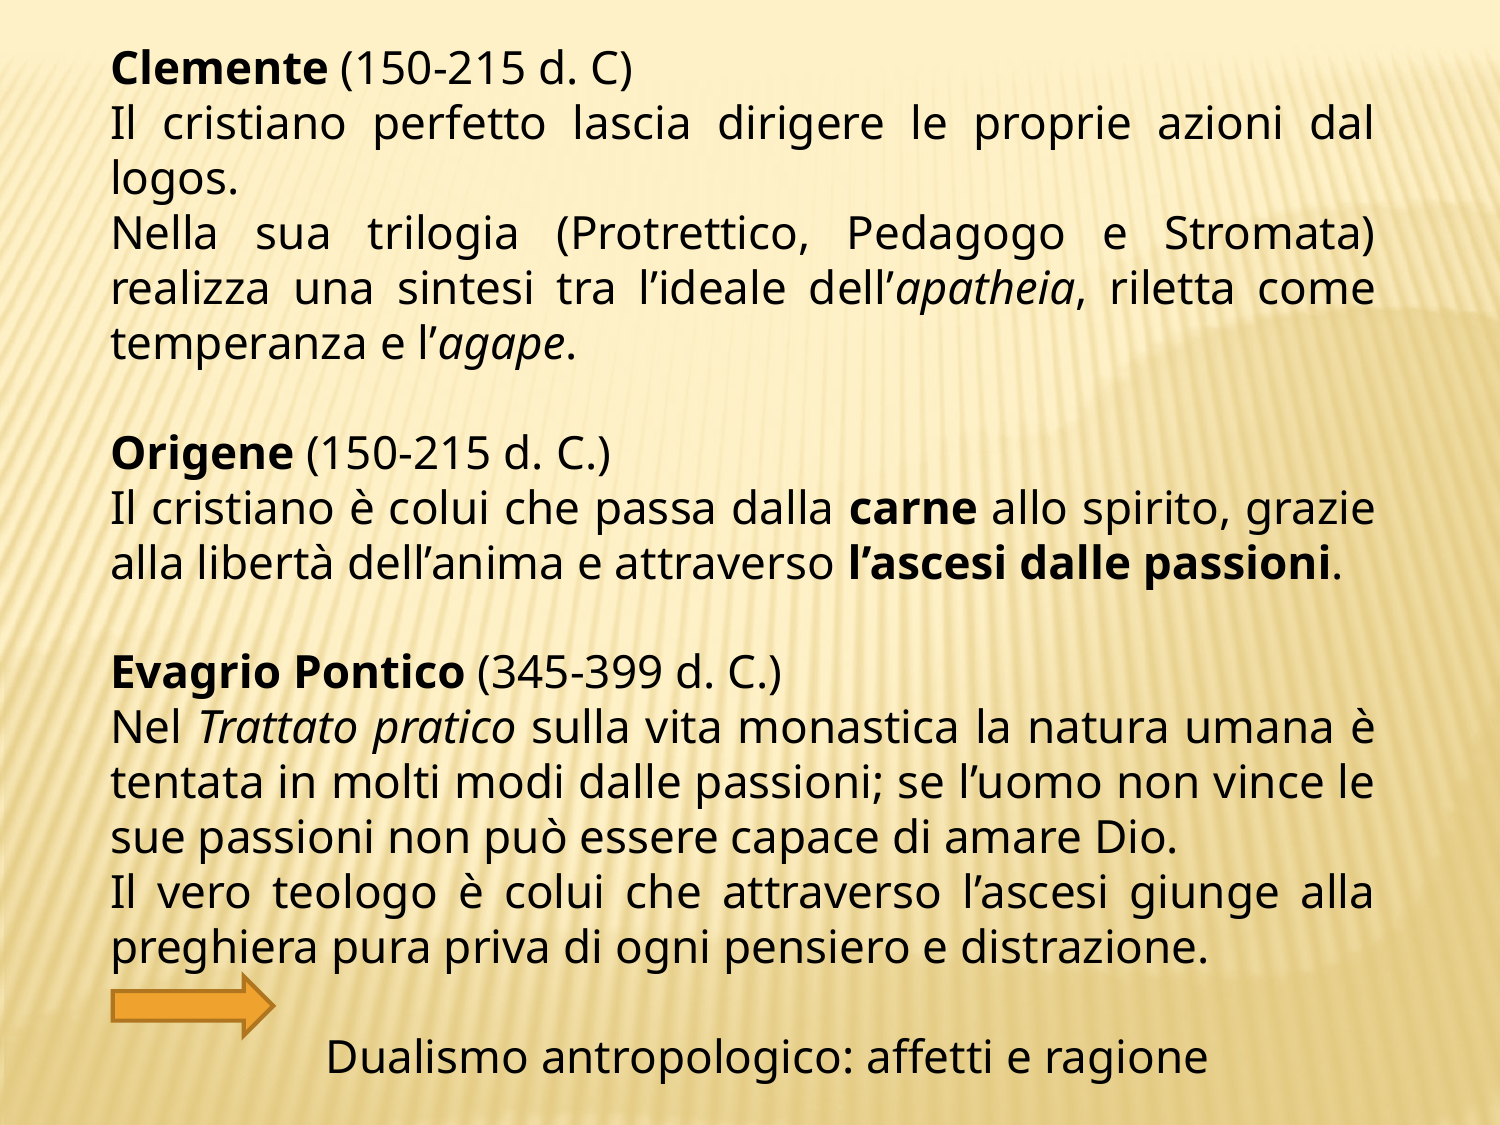

Clemente (150-215 d. C)
Il cristiano perfetto lascia dirigere le proprie azioni dal logos.
Nella sua trilogia (Protrettico, Pedagogo e Stromata) realizza una sintesi tra l’ideale dell’apatheia, riletta come temperanza e l’agape.
Origene (150-215 d. C.)
Il cristiano è colui che passa dalla carne allo spirito, grazie alla libertà dell’anima e attraverso l’ascesi dalle passioni.
Evagrio Pontico (345-399 d. C.)
Nel Trattato pratico sulla vita monastica la natura umana è tentata in molti modi dalle passioni; se l’uomo non vince le sue passioni non può essere capace di amare Dio.
Il vero teologo è colui che attraverso l’ascesi giunge alla preghiera pura priva di ogni pensiero e distrazione.
 Dualismo antropologico: affetti e ragione